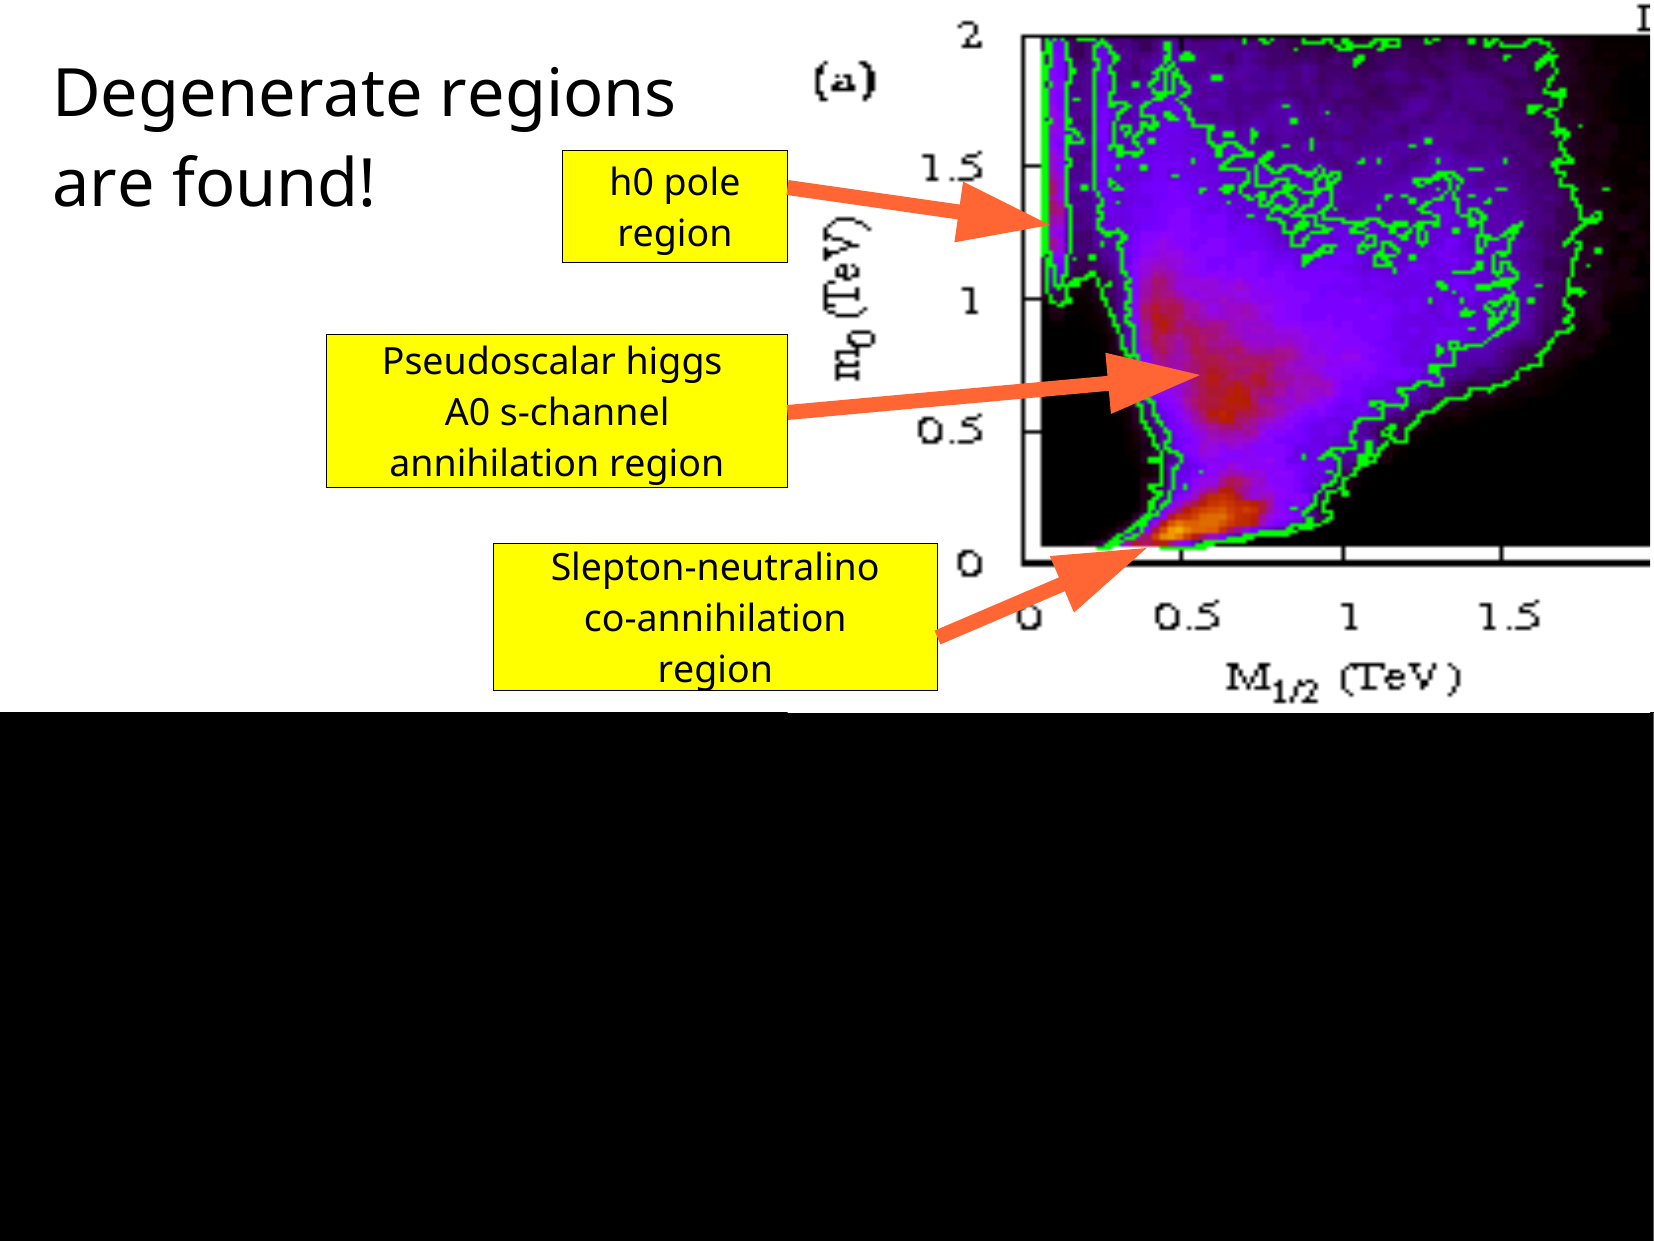

Degenerate regions
are found!
h0 pole
region
Pseudoscalar higgs
A0 s-channel
annihilation region
Slepton-neutralino
co-annihilation
region